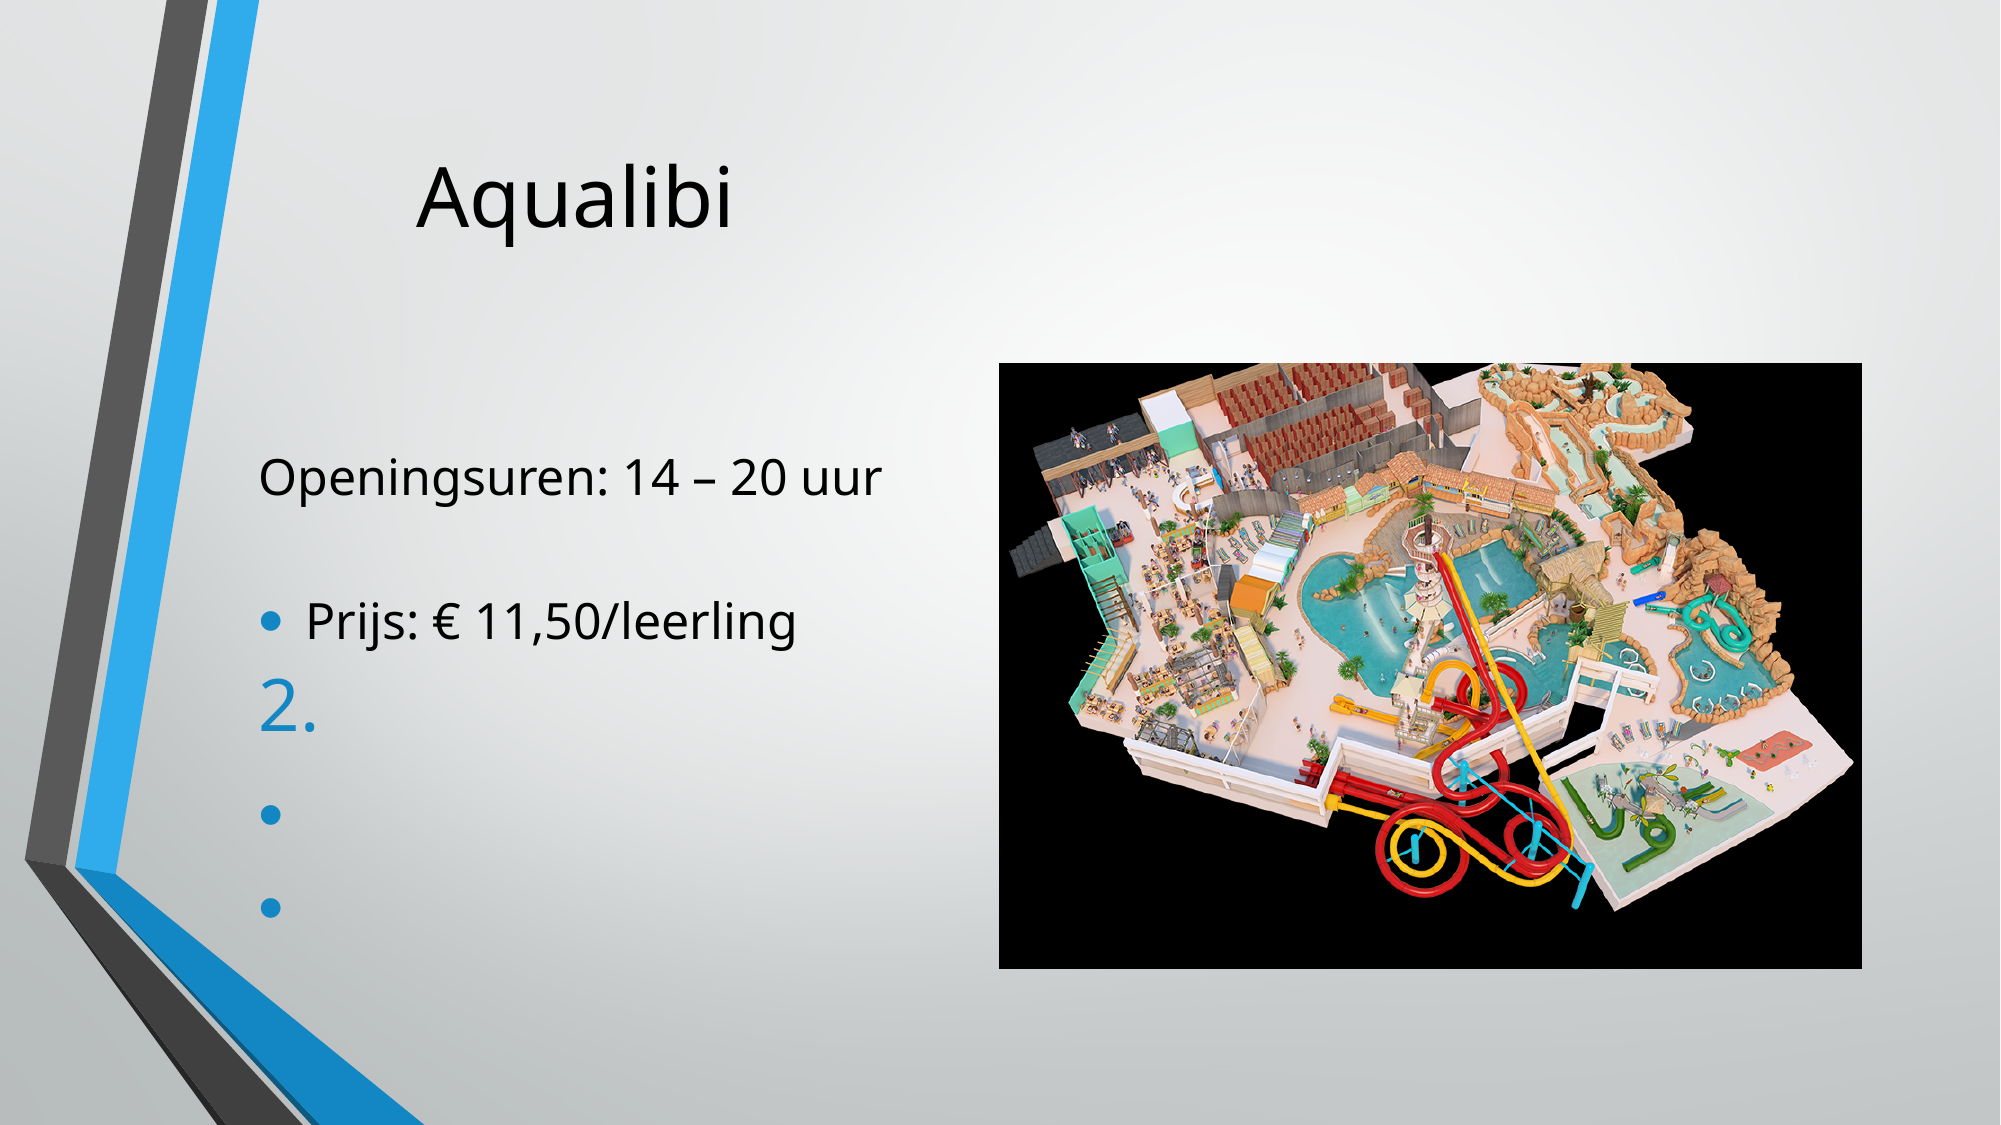

# Aqualibi
Openingsuren: 14 – 20 uur
Prijs: € 11,50/leerling